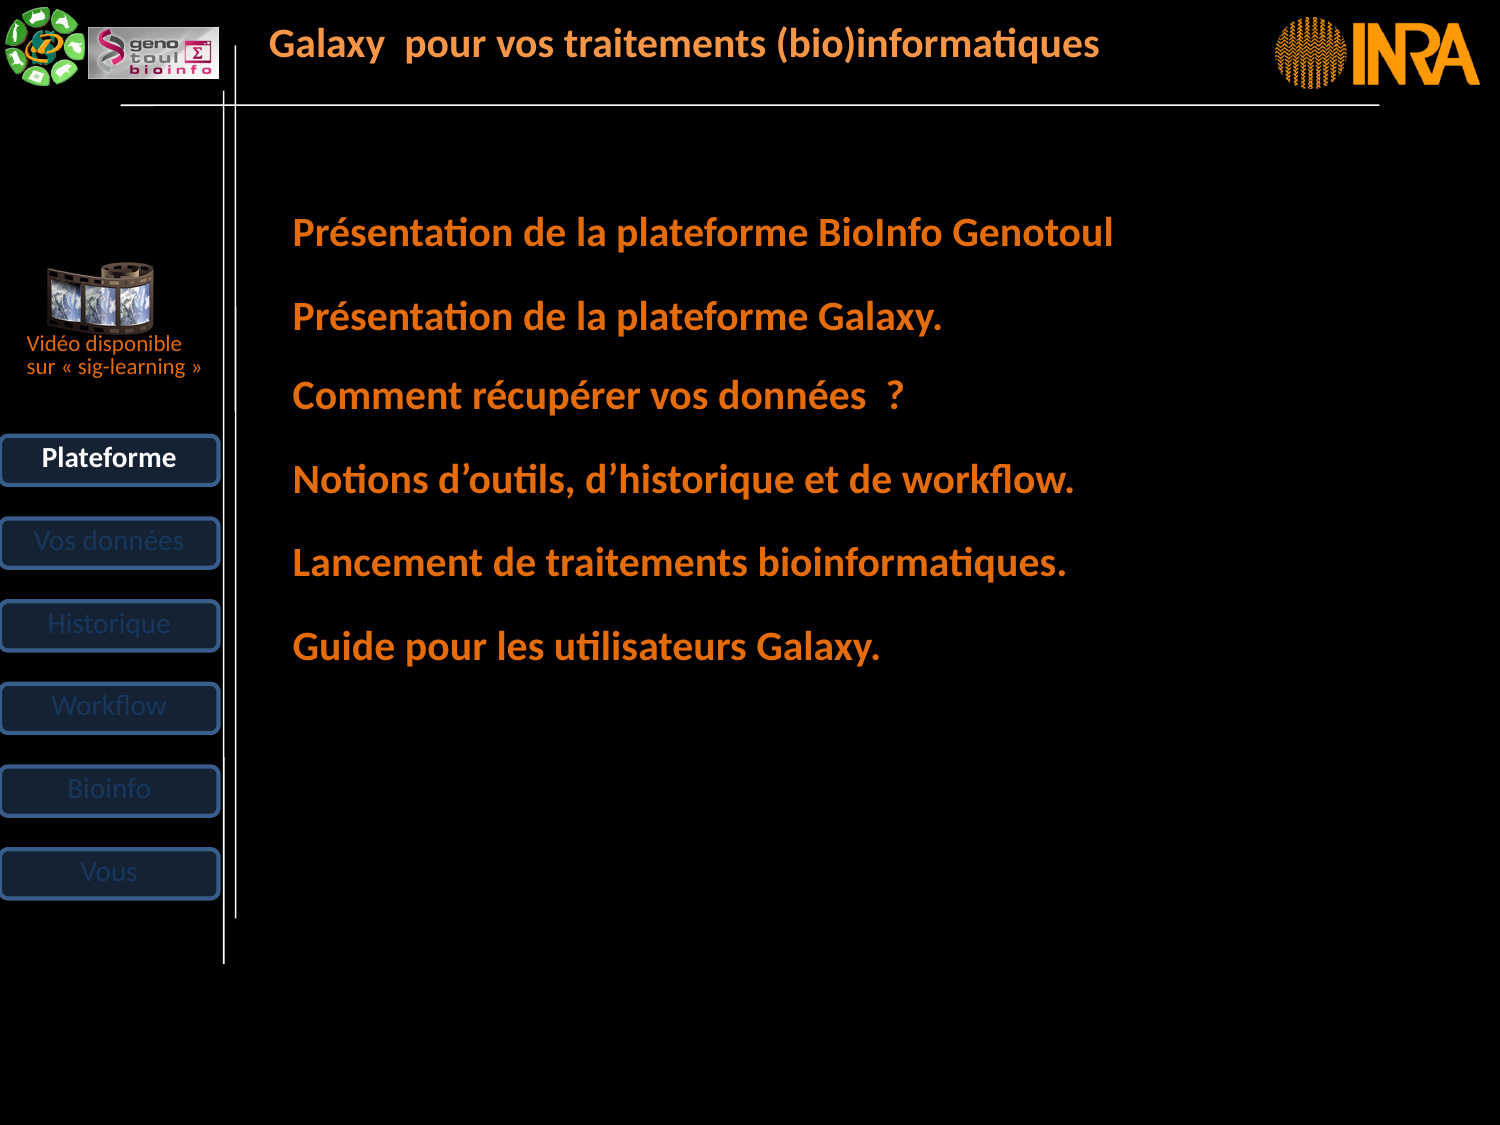

Galaxy pour vos traitements (bio)informatiques
Présentation de la plateforme BioInfo Genotoul
Présentation de la plateforme Galaxy.
Comment récupérer vos données ?
Notions d’outils, d’historique et de workflow.
Lancement de traitements bioinformatiques.
Guide pour les utilisateurs Galaxy.
Vidéo disponible sur « sig-learning »
Plateforme
Vos données
Historique
Workflow
Bioinfo
Vous